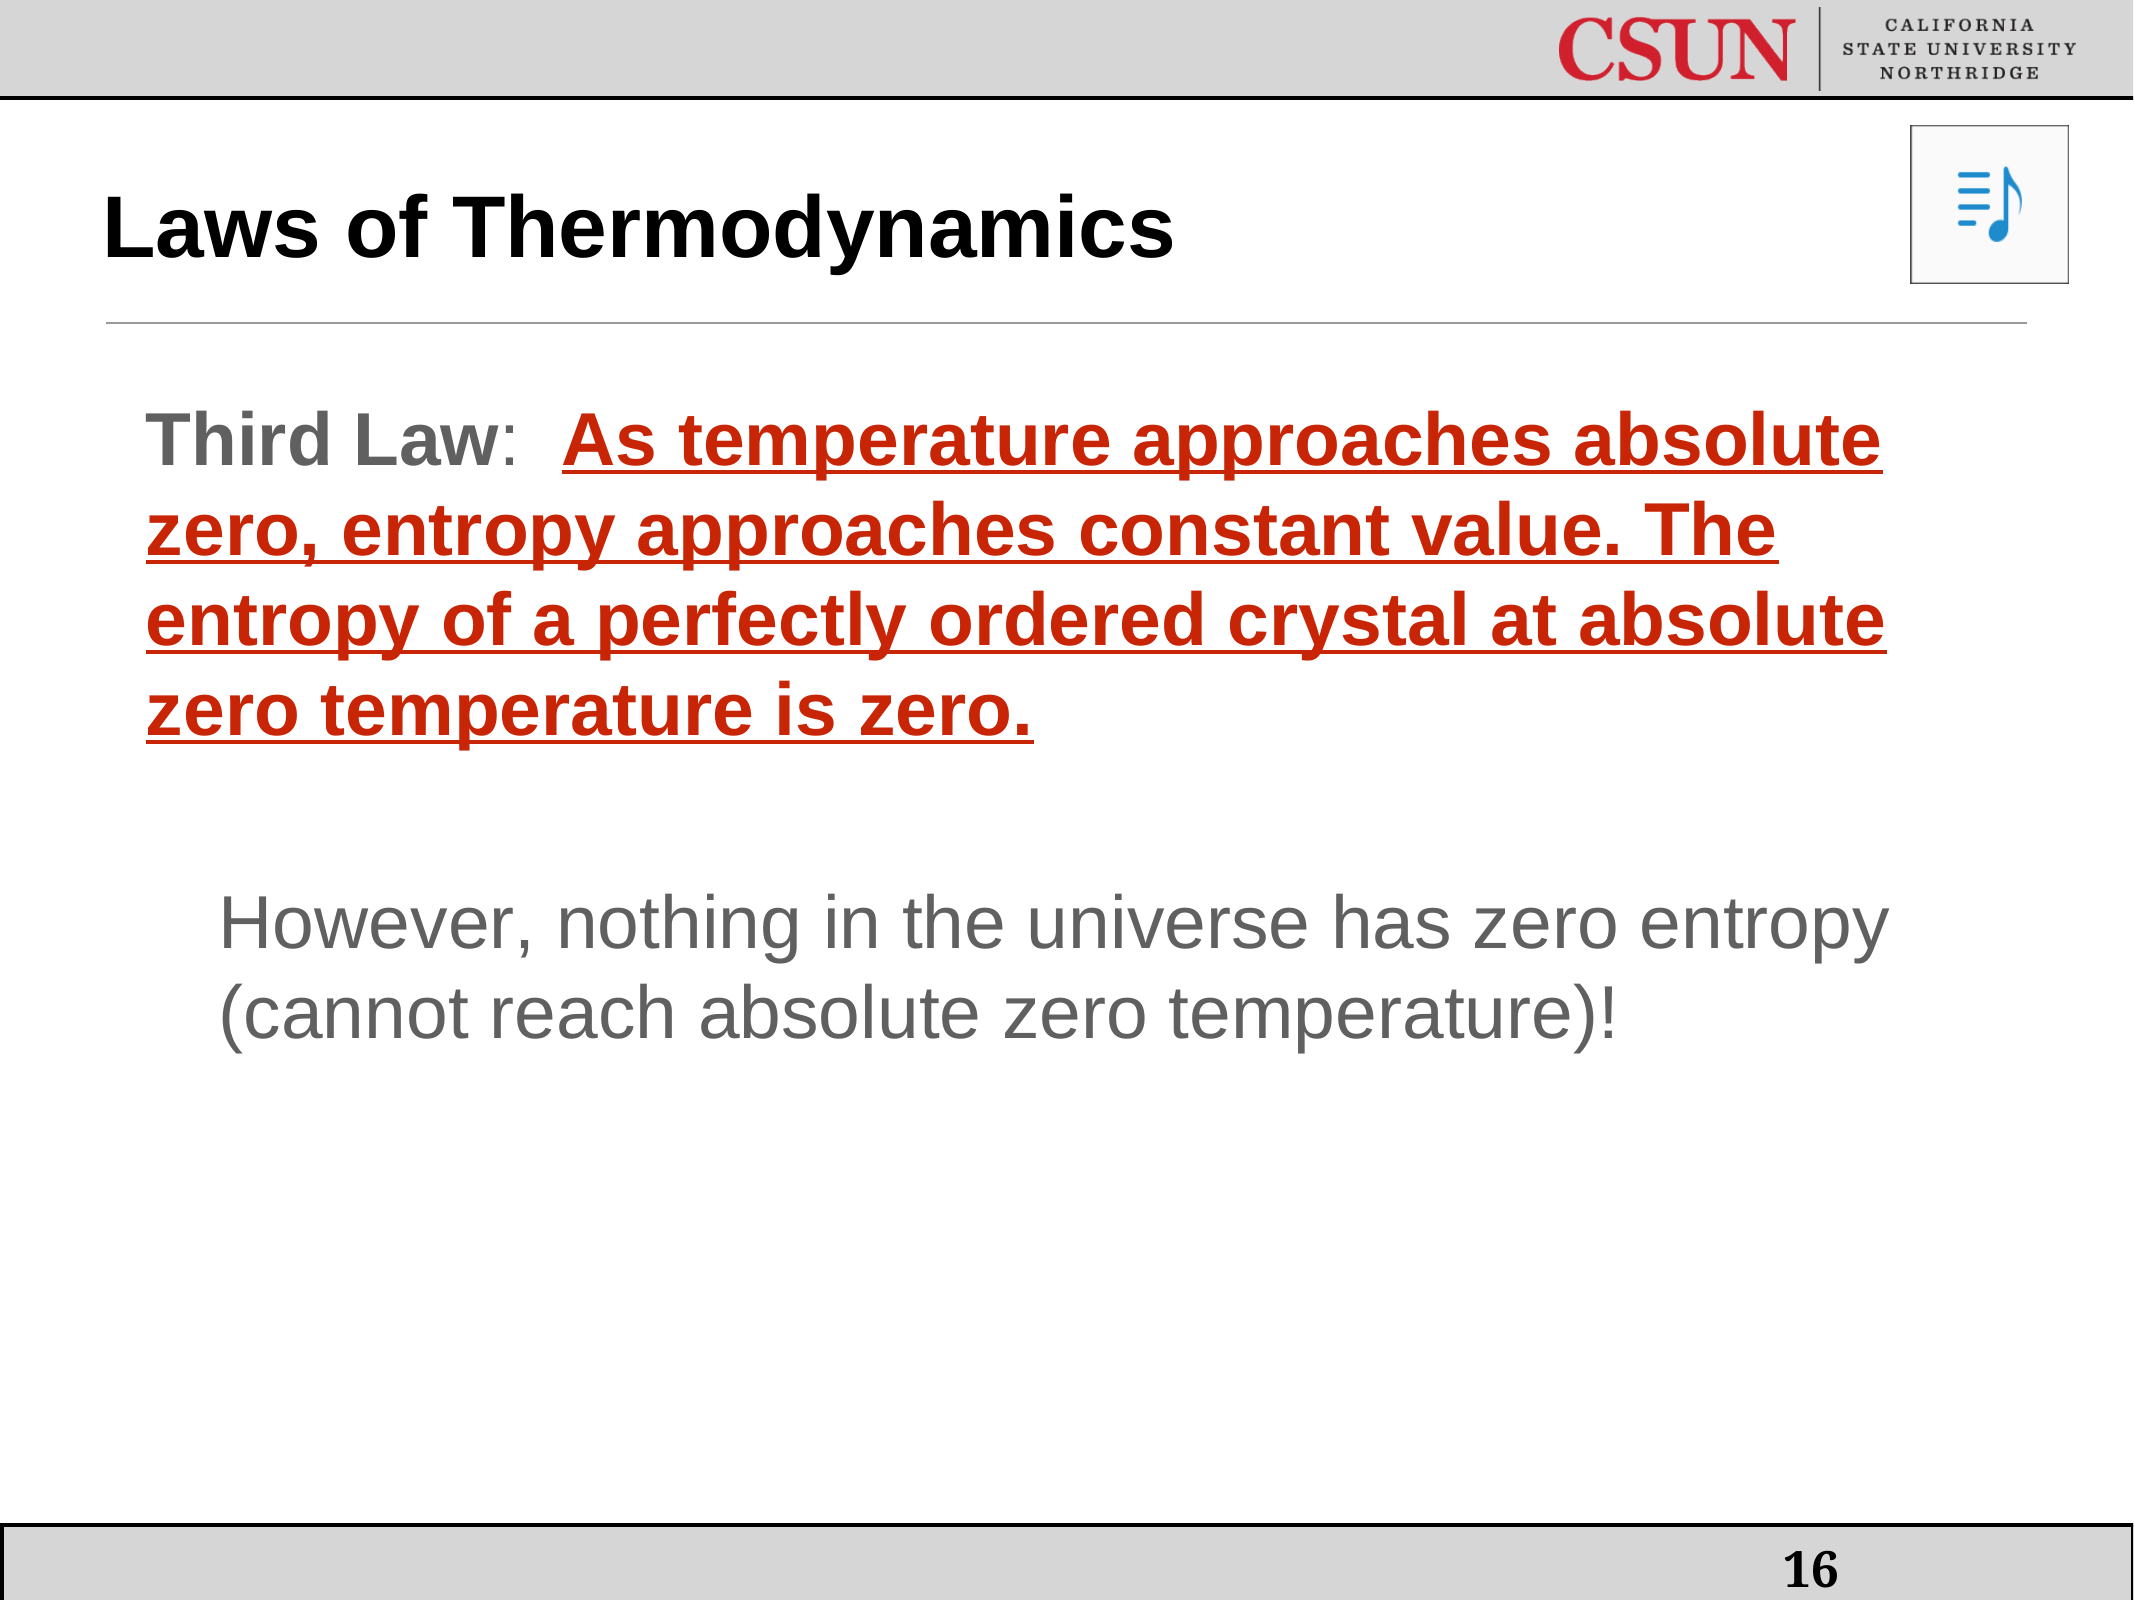

Laws of Thermodynamics
# Third Law: As temperature approaches absolute zero, entropy approaches constant value. The entropy of a perfectly ordered crystal at absolute zero temperature is zero.
However, nothing in the universe has zero entropy (cannot reach absolute zero temperature)!
16